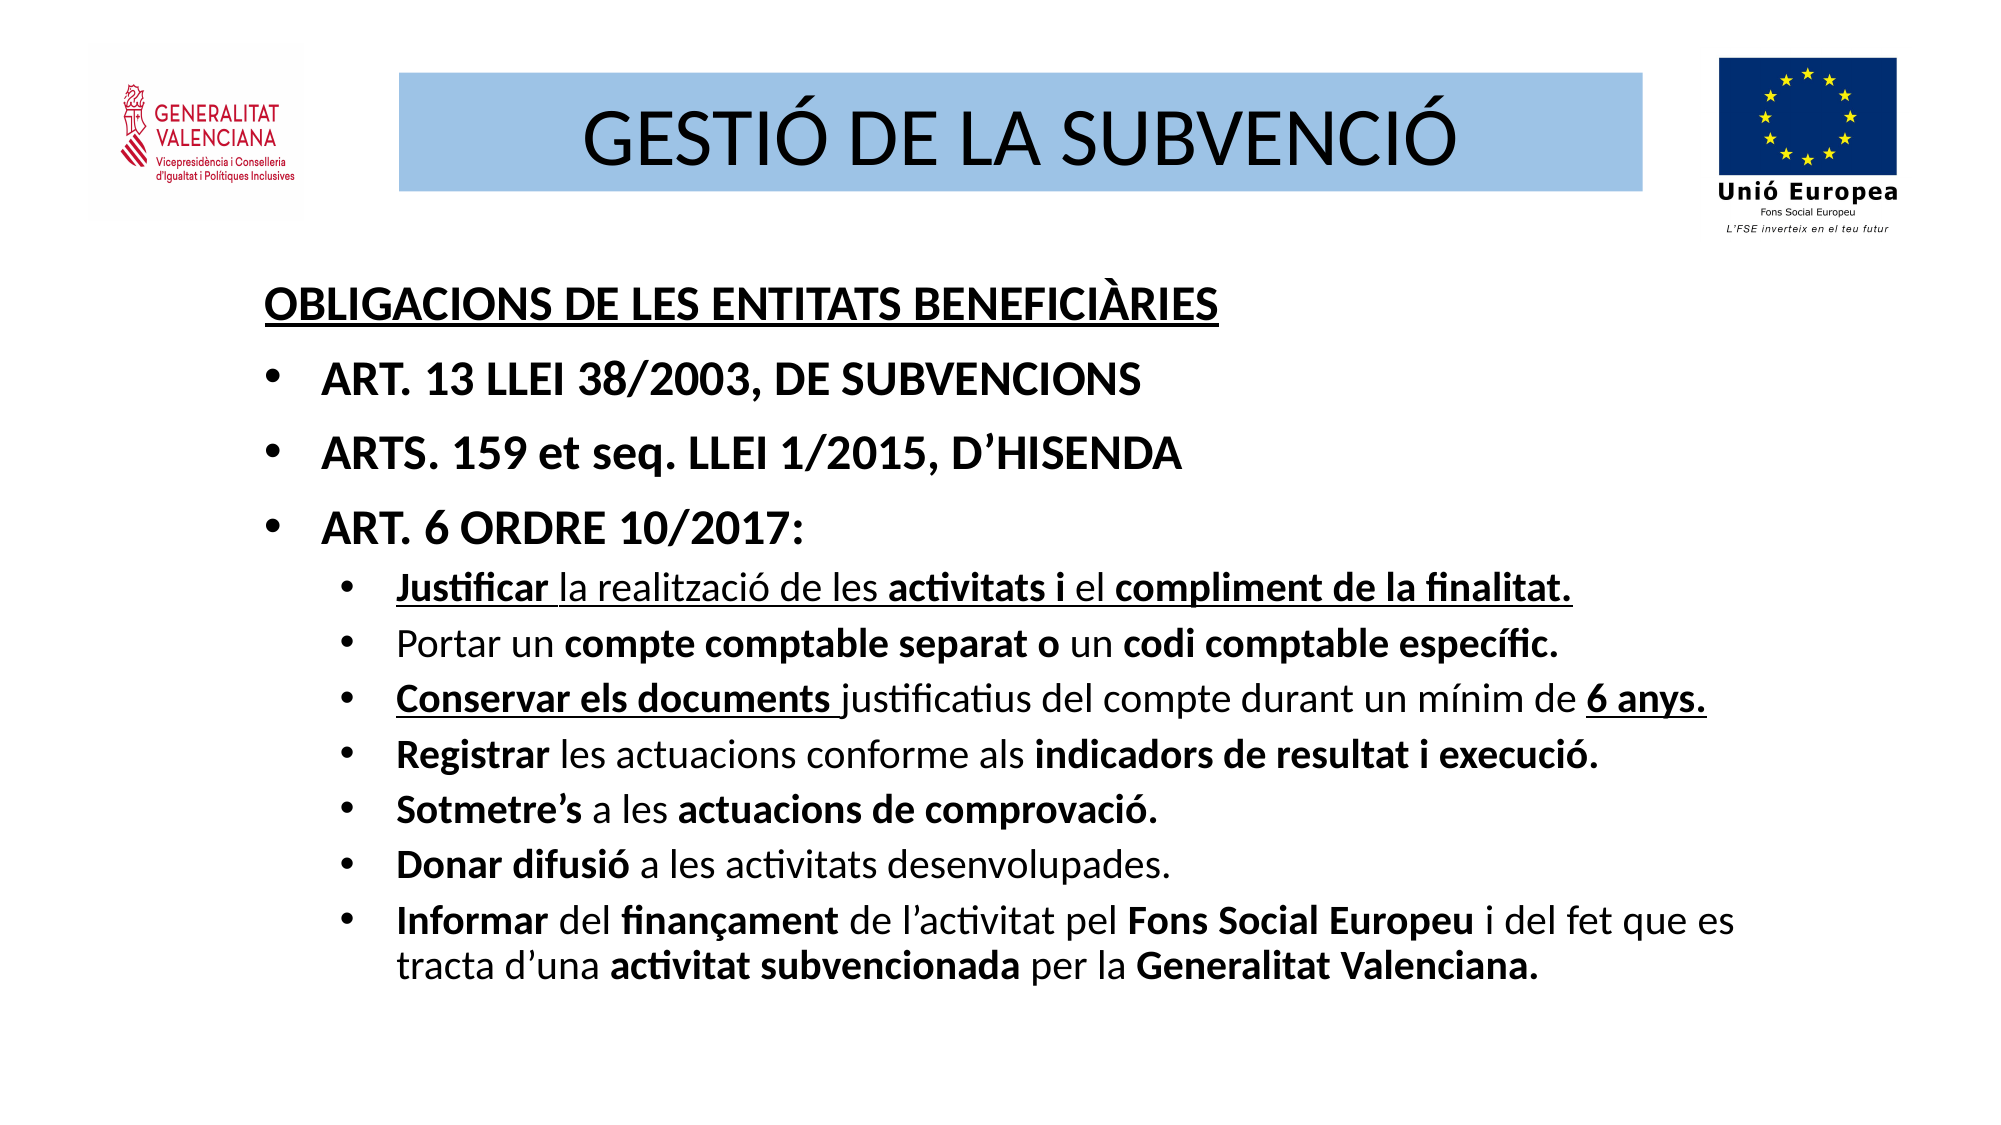

GESTIÓ DE LA SUBVENCIÓ
# OBLIGACIONS DE LES ENTITATS BENEFICIÀRIES
ART. 13 LLEI 38/2003, DE SUBVENCIONS
ARTS. 159 et seq. LLEI 1/2015, D’HISENDA
ART. 6 ORDRE 10/2017:
Justificar la realització de les activitats i el compliment de la finalitat.
Portar un compte comptable separat o un codi comptable específic.
Conservar els documents justificatius del compte durant un mínim de 6 anys.
Registrar les actuacions conforme als indicadors de resultat i execució.
Sotmetre’s a les actuacions de comprovació.
Donar difusió a les activitats desenvolupades.
Informar del finançament de l’activitat pel Fons Social Europeu i del fet que es tracta d’una activitat subvencionada per la Generalitat Valenciana.